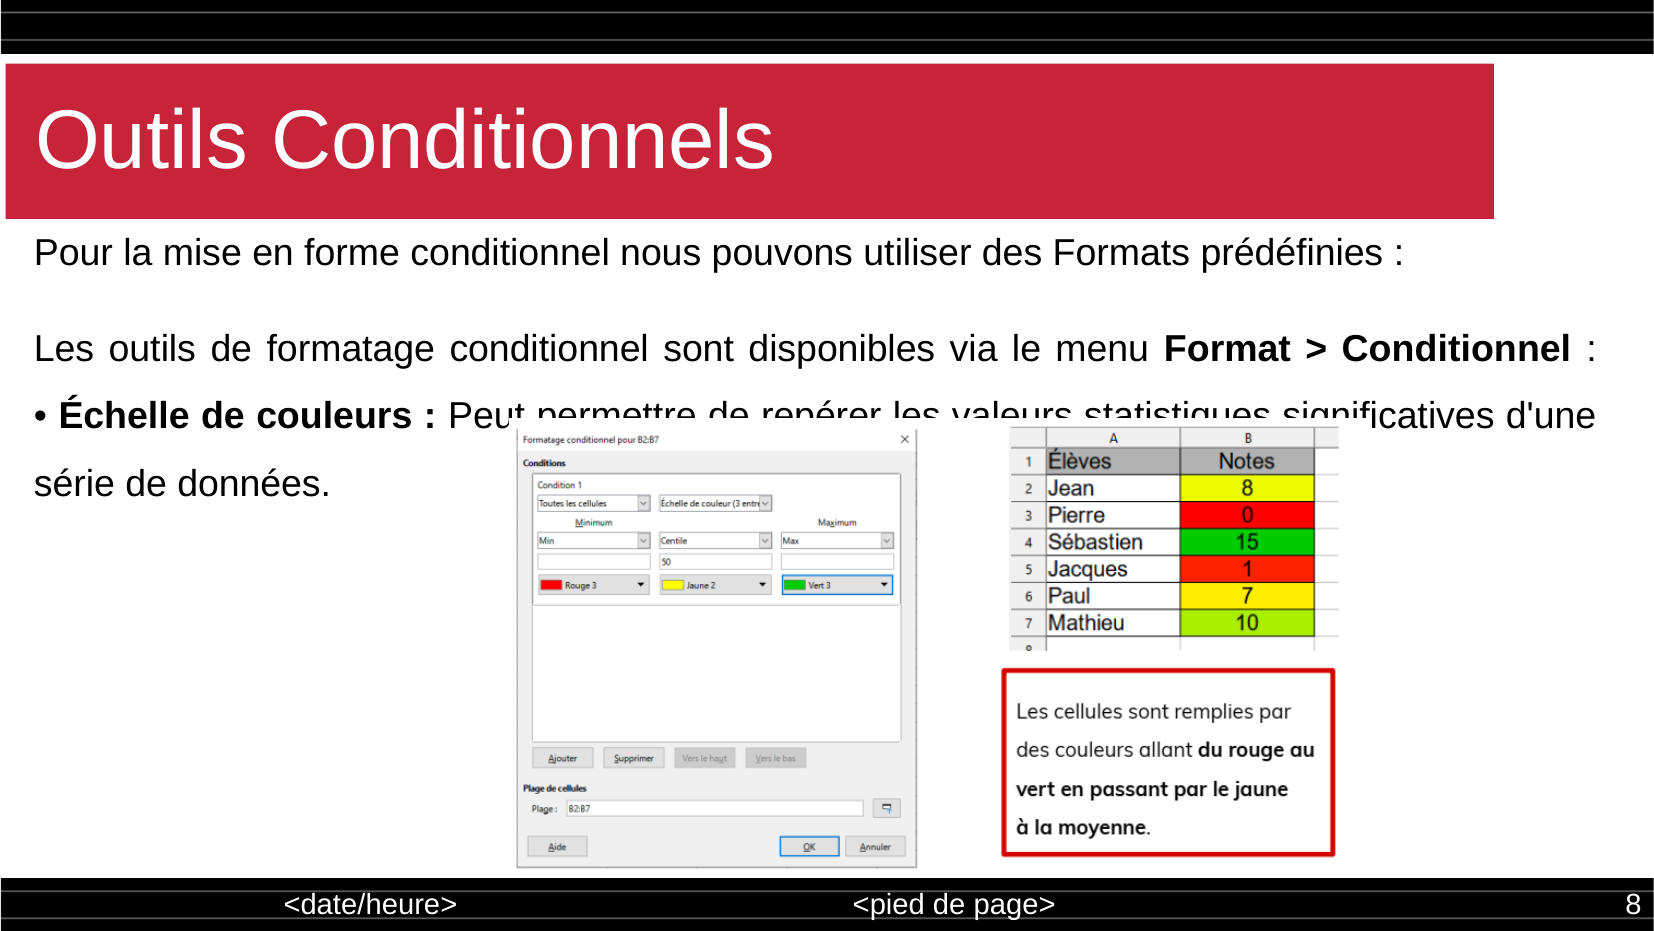

Outils Conditionnels
Pour la mise en forme conditionnel nous pouvons utiliser des Formats prédéfinies :
Les outils de formatage conditionnel sont disponibles via le menu Format > Conditionnel :
• Échelle de couleurs : Peut permettre de repérer les valeurs statistiques significatives d'une
série de données.